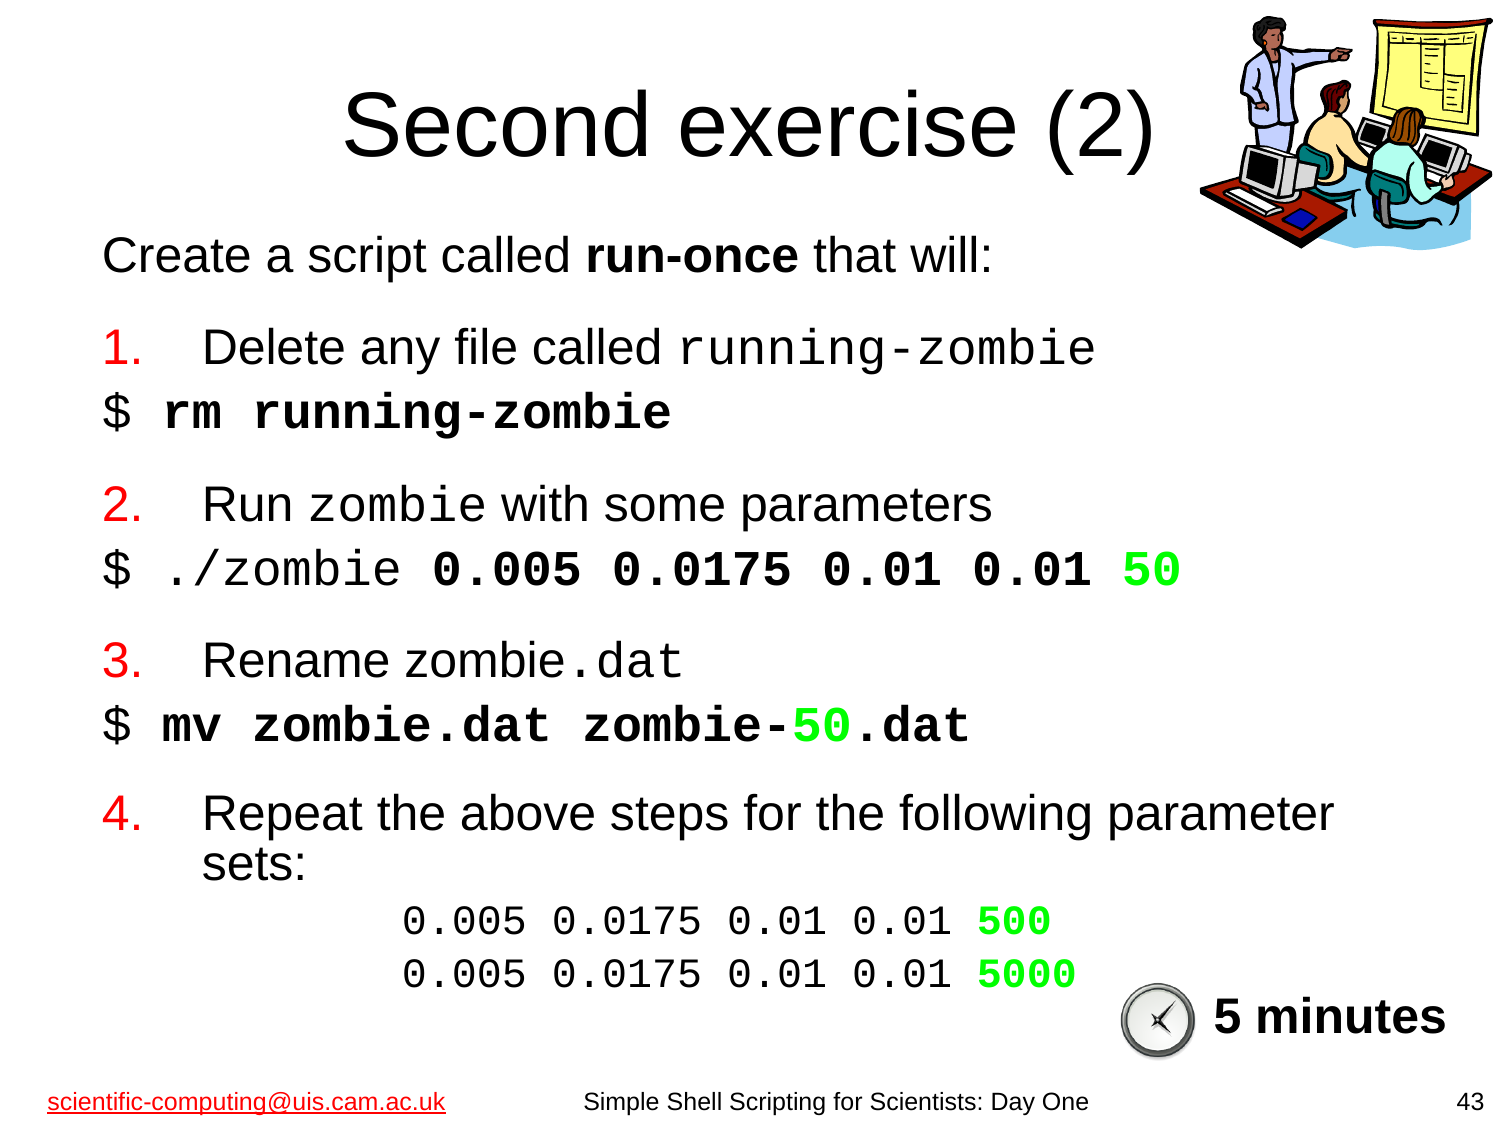

# Second exercise (2)
Create a script called run-once that will:
1.	Delete any file called running-zombie
$ rm running-zombie
2.	Run zombie with some parameters
$ ./zombie 0.005 0.0175 0.01 0.01 50
3.	Rename zombie.dat
$ mv zombie.dat zombie-50.dat
4.	Repeat the above steps for the following parameter sets:
		0.005 0.0175 0.01 0.01 500
		0.005 0.0175 0.01 0.01 5000
5 minutes
escience-support@ucs.cam.ac.uk	Simple Shell Scripting for Scientists: Day One
43